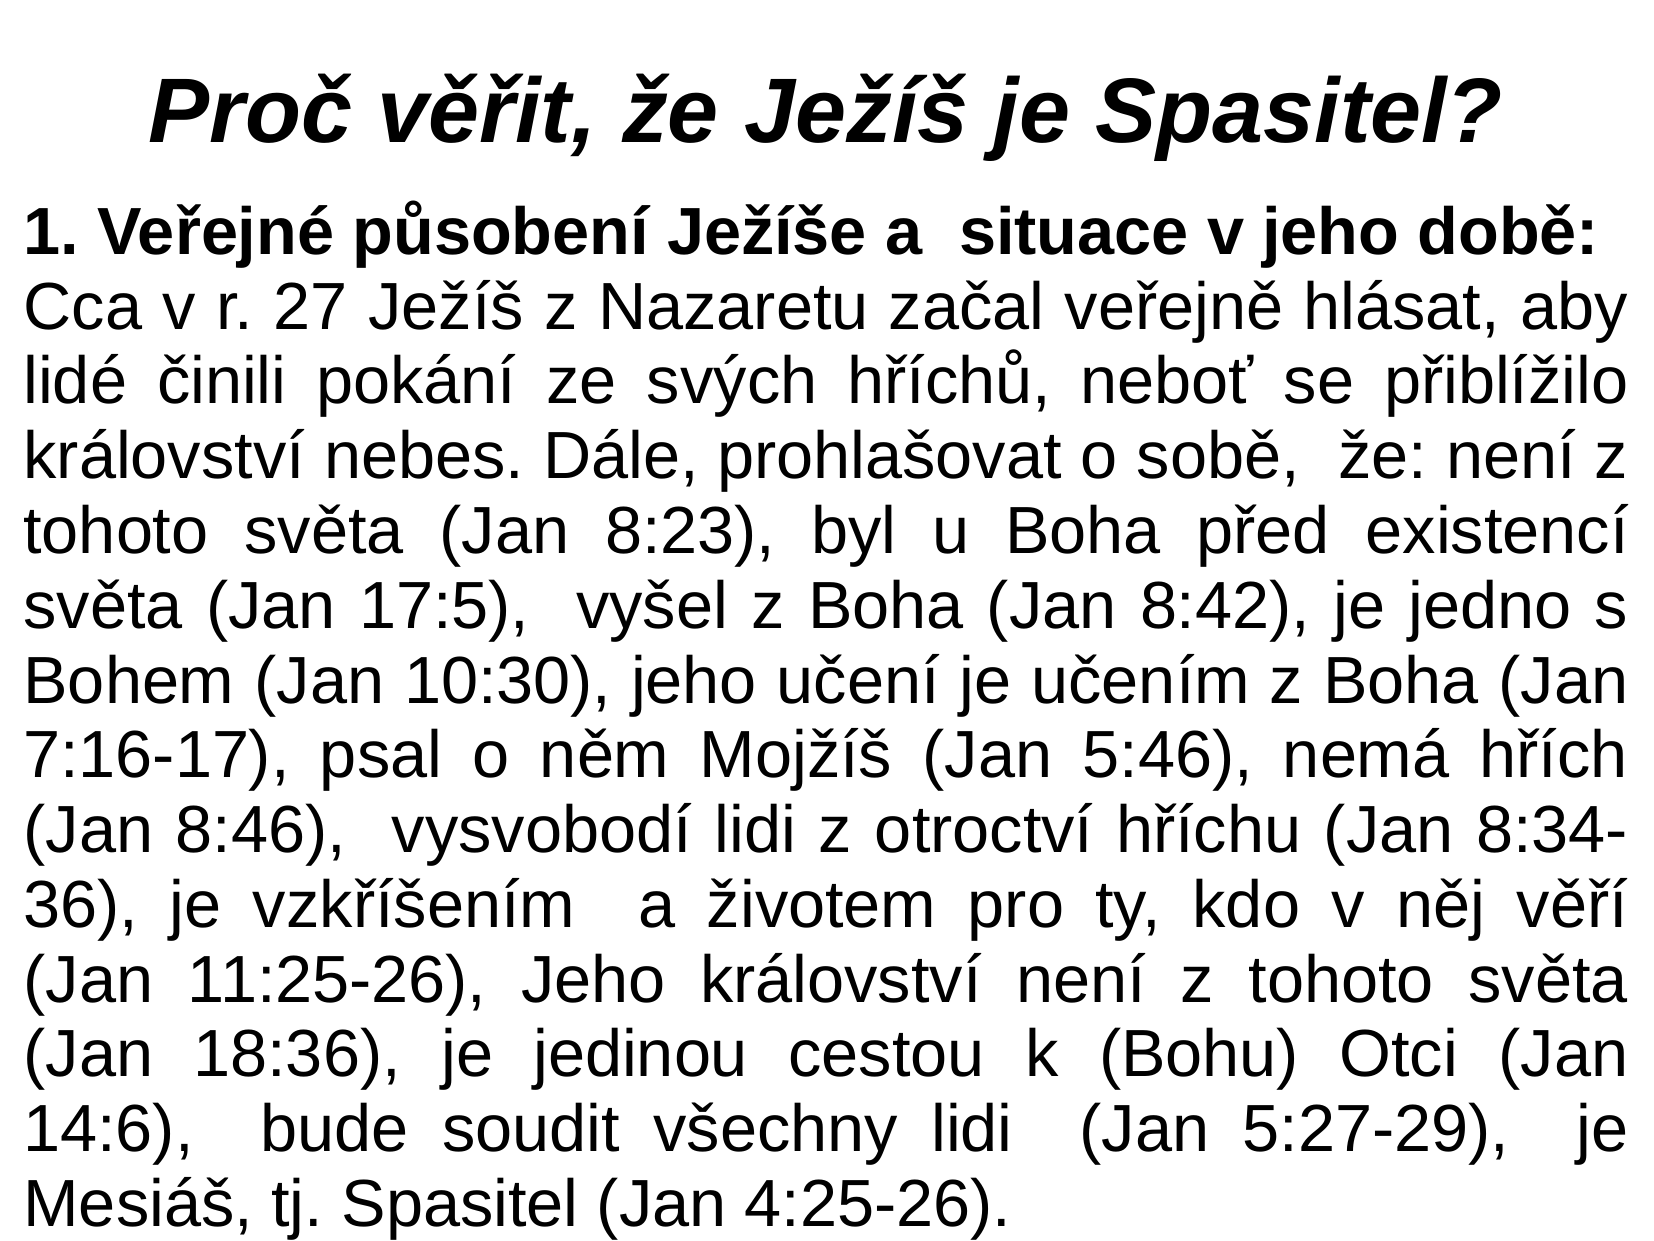

# Proč věřit, že Ježíš je Spasitel?
1. Veřejné působení Ježíše a situace v jeho době:
Cca v r. 27 Ježíš z Nazaretu začal veřejně hlásat, aby lidé činili pokání ze svých hříchů, neboť se přiblížilo království nebes. Dále, prohlašovat o sobě, že: není z tohoto světa (Jan 8:23), byl u Boha před existencí světa (Jan 17:5), vyšel z Boha (Jan 8:42), je jedno s Bohem (Jan 10:30), jeho učení je učením z Boha (Jan 7:16-17), psal o něm Mojžíš (Jan 5:46), nemá hřích (Jan 8:46), vysvobodí lidi z otroctví hříchu (Jan 8:34-36), je vzkříšením a životem pro ty, kdo v něj věří (Jan 11:25-26), Jeho království není z tohoto světa (Jan 18:36), je jedinou cestou k (Bohu) Otci (Jan 14:6), bude soudit všechny lidi (Jan 5:27-29), je Mesiáš, tj. Spasitel (Jan 4:25-26).